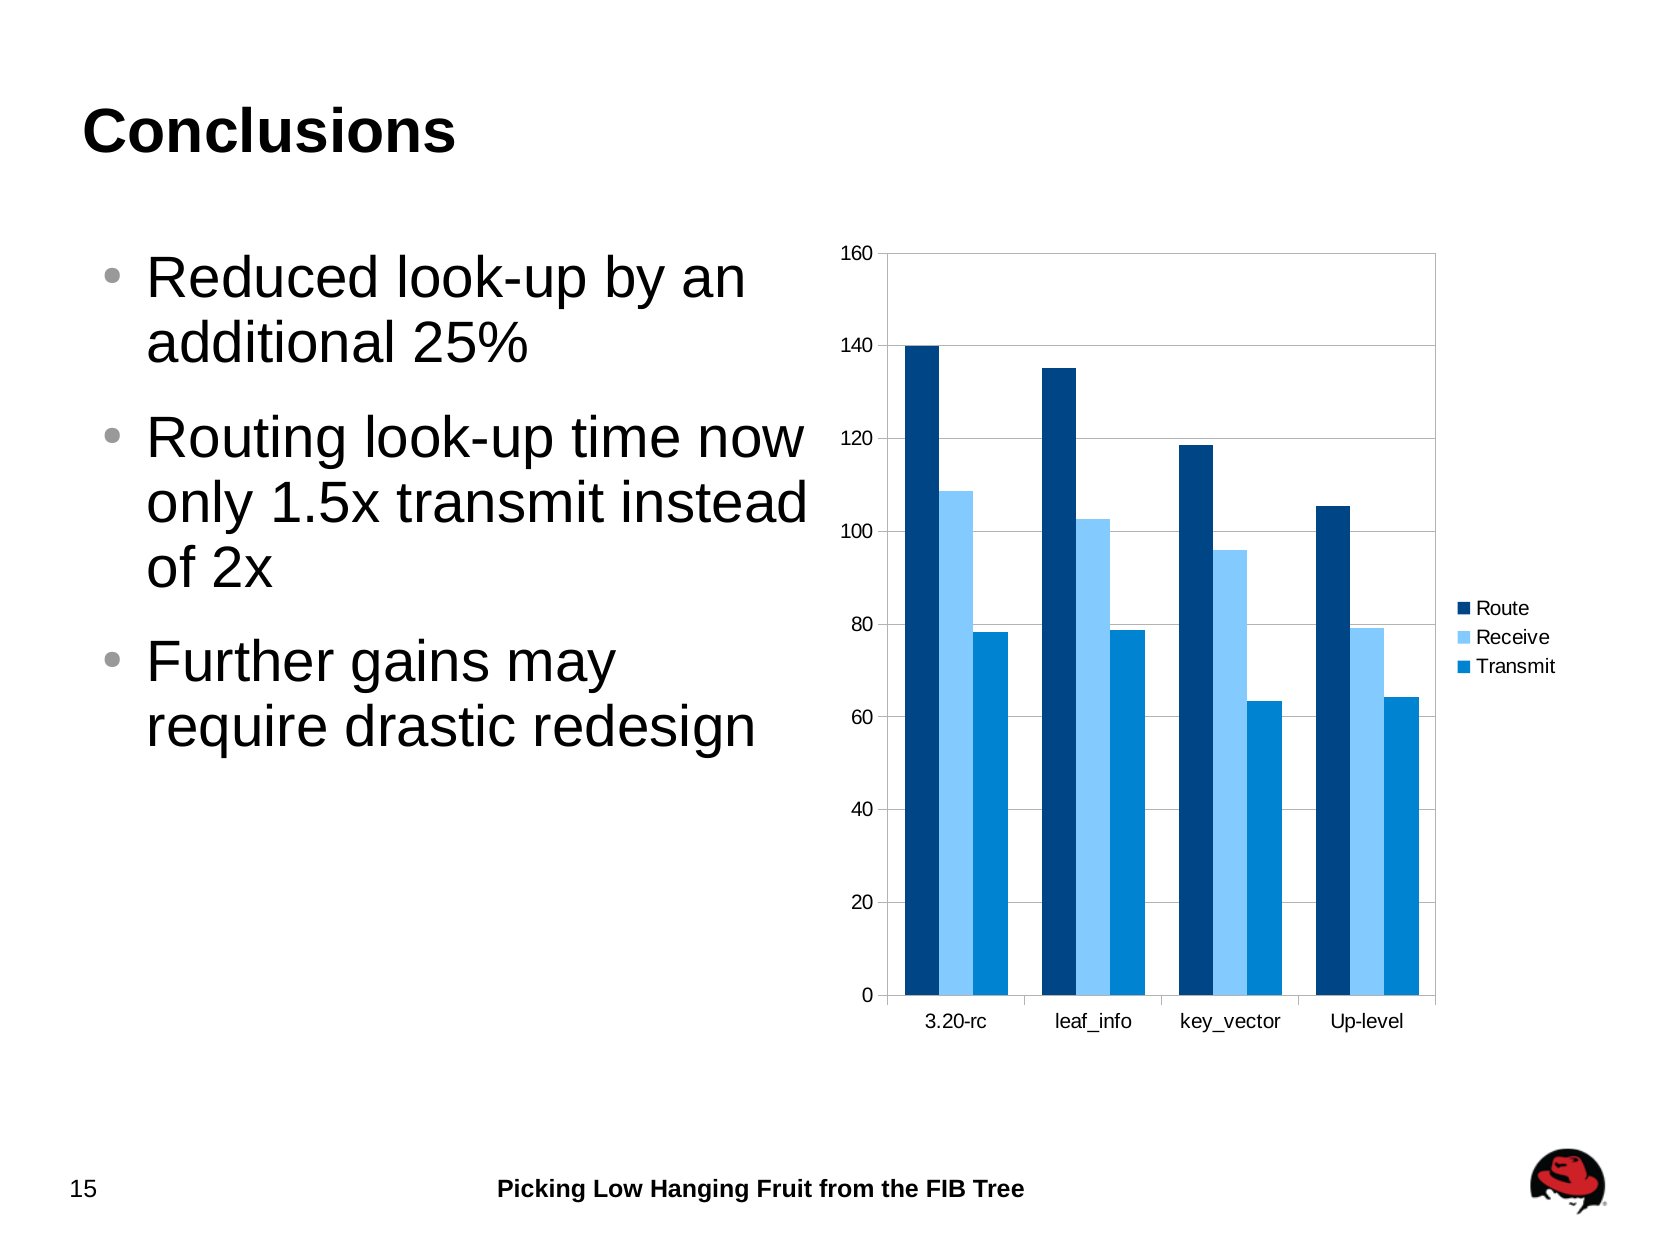

# Conclusions
### Chart
| Category | Route | Receive | Transmit |
|---|---|---|---|
| 3.20-rc | 140.062355158933 | 108.720030462644 | 78.4001014527058 |
| leaf_info | 135.152463099131 | 102.766086971792 | 78.7320373213643 |
| key_vector | 118.62752644242 | 96.0214890347895 | 63.3733507085478 |
| Up-level | 105.463925646442 | 79.1688362562365 | 64.2300031745333 |Reduced look-up by an additional 25%
Routing look-up time now only 1.5x transmit instead of 2x
Further gains may require drastic redesign